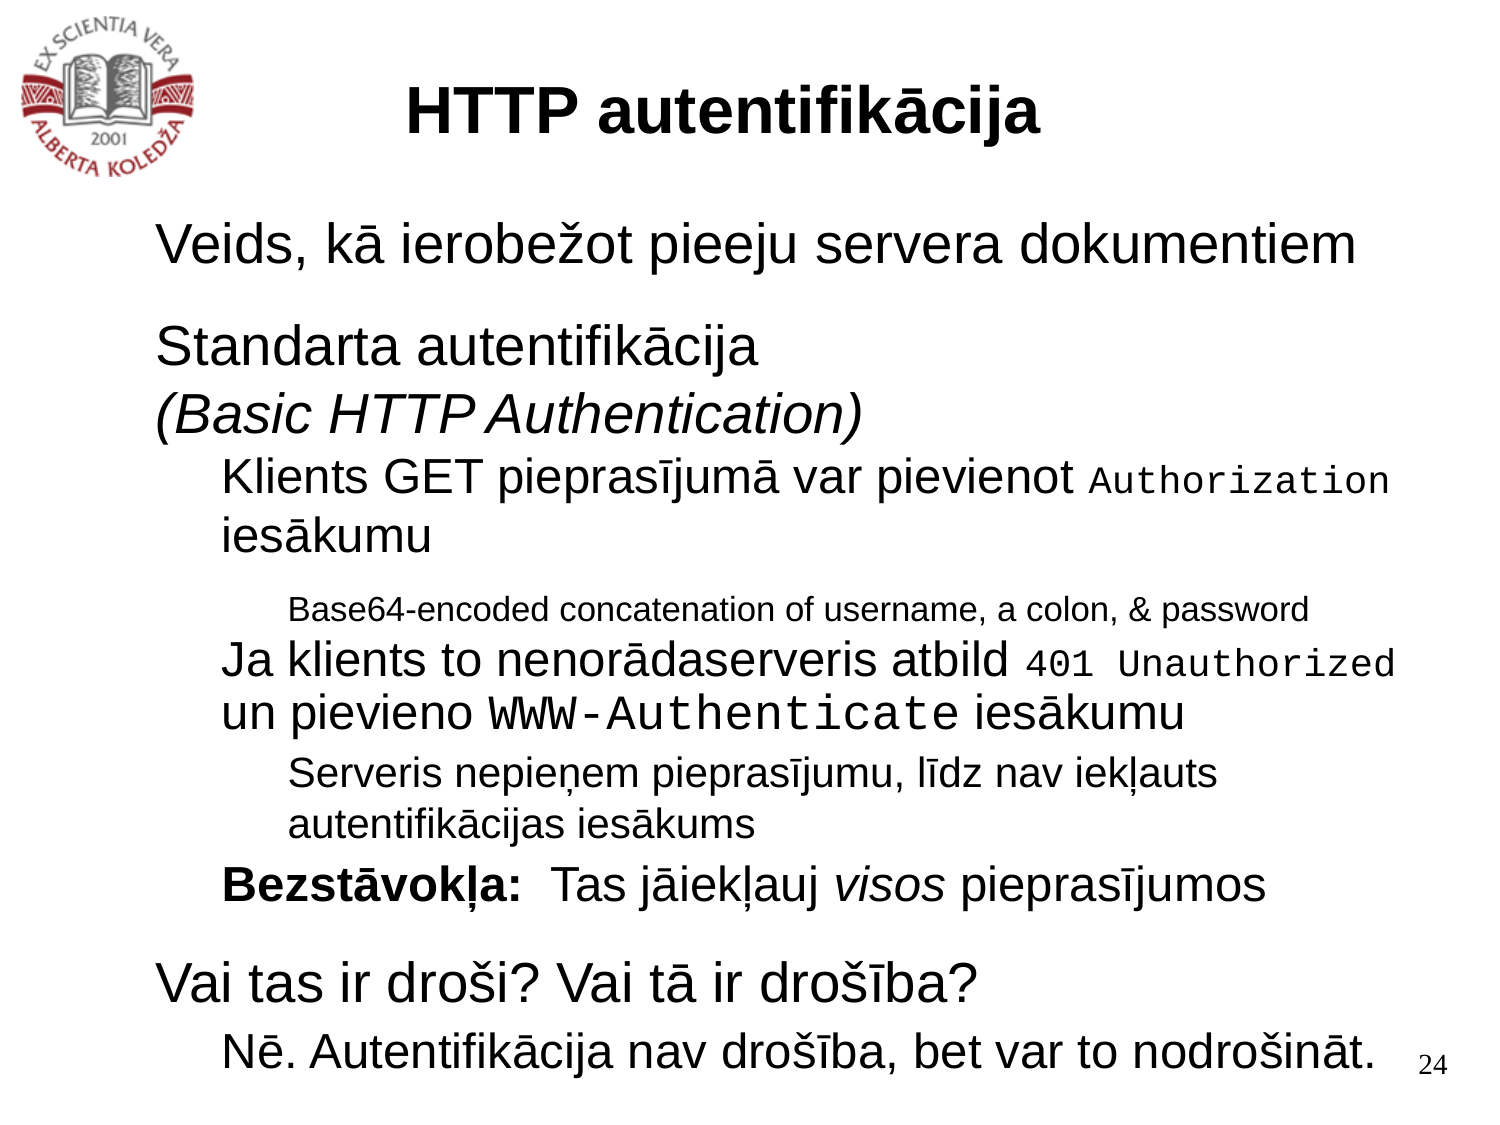

# HTTP autentifikācija
Veids, kā ierobežot pieeju servera dokumentiem
Standarta autentifikācija
(Basic HTTP Authentication)
Klients GET pieprasījumā var pievienot Authorization iesākumu
Base64-encoded concatenation of username, a colon, & password
Ja klients to nenorādaserveris atbild 401 Unauthorized un pievieno WWW-Authenticate iesākumu
Serveris nepieņem pieprasījumu, līdz nav iekļauts autentifikācijas iesākums
Bezstāvokļa: Tas jāiekļauj visos pieprasījumos
Vai tas ir droši? Vai tā ir drošība?
Nē. Autentifikācija nav drošība, bet var to nodrošināt.